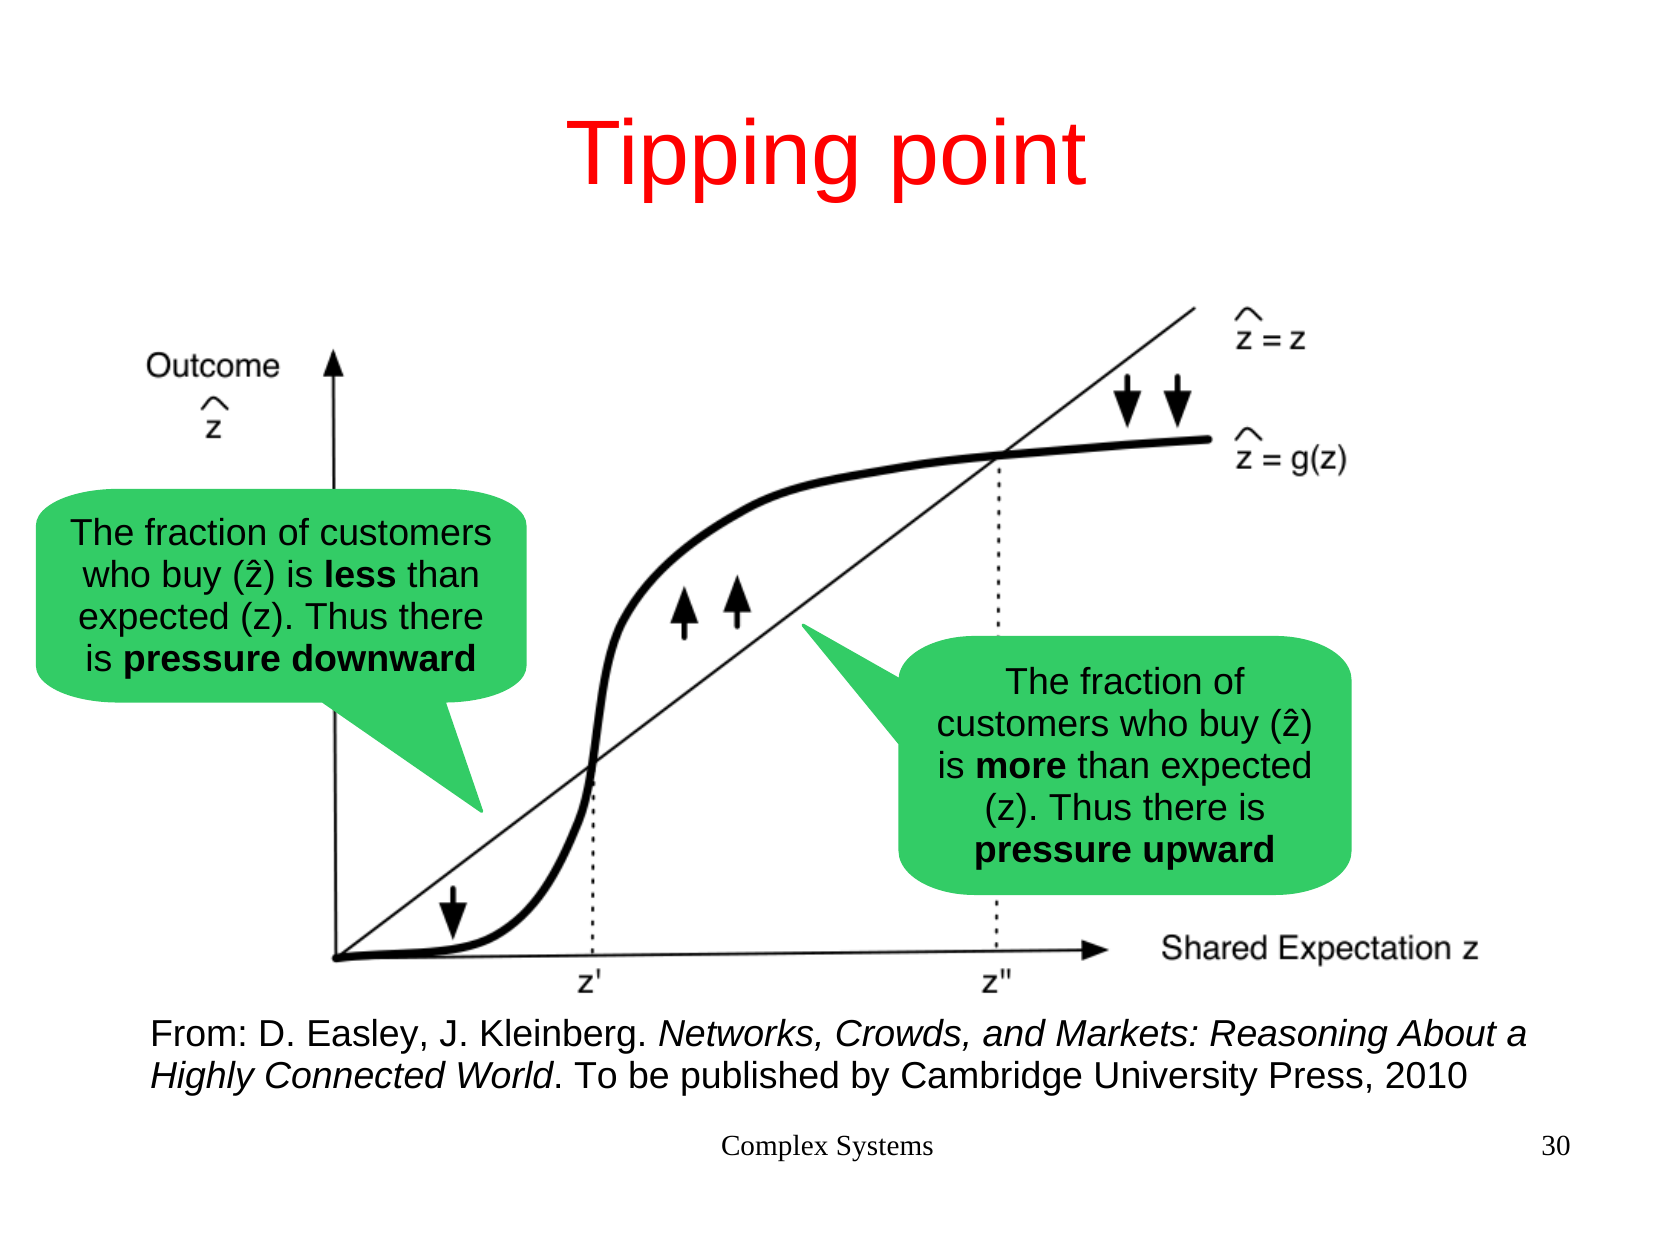

# Tipping point
The fraction of customers who buy (ẑ) is less than expected (z). Thus there is pressure downward
The fraction of customers who buy (ẑ) is more than expected (z). Thus there is pressure upward
From: D. Easley, J. Kleinberg. Networks, Crowds, and Markets: Reasoning About a Highly Connected World. To be published by Cambridge University Press, 2010
Complex Systems
30